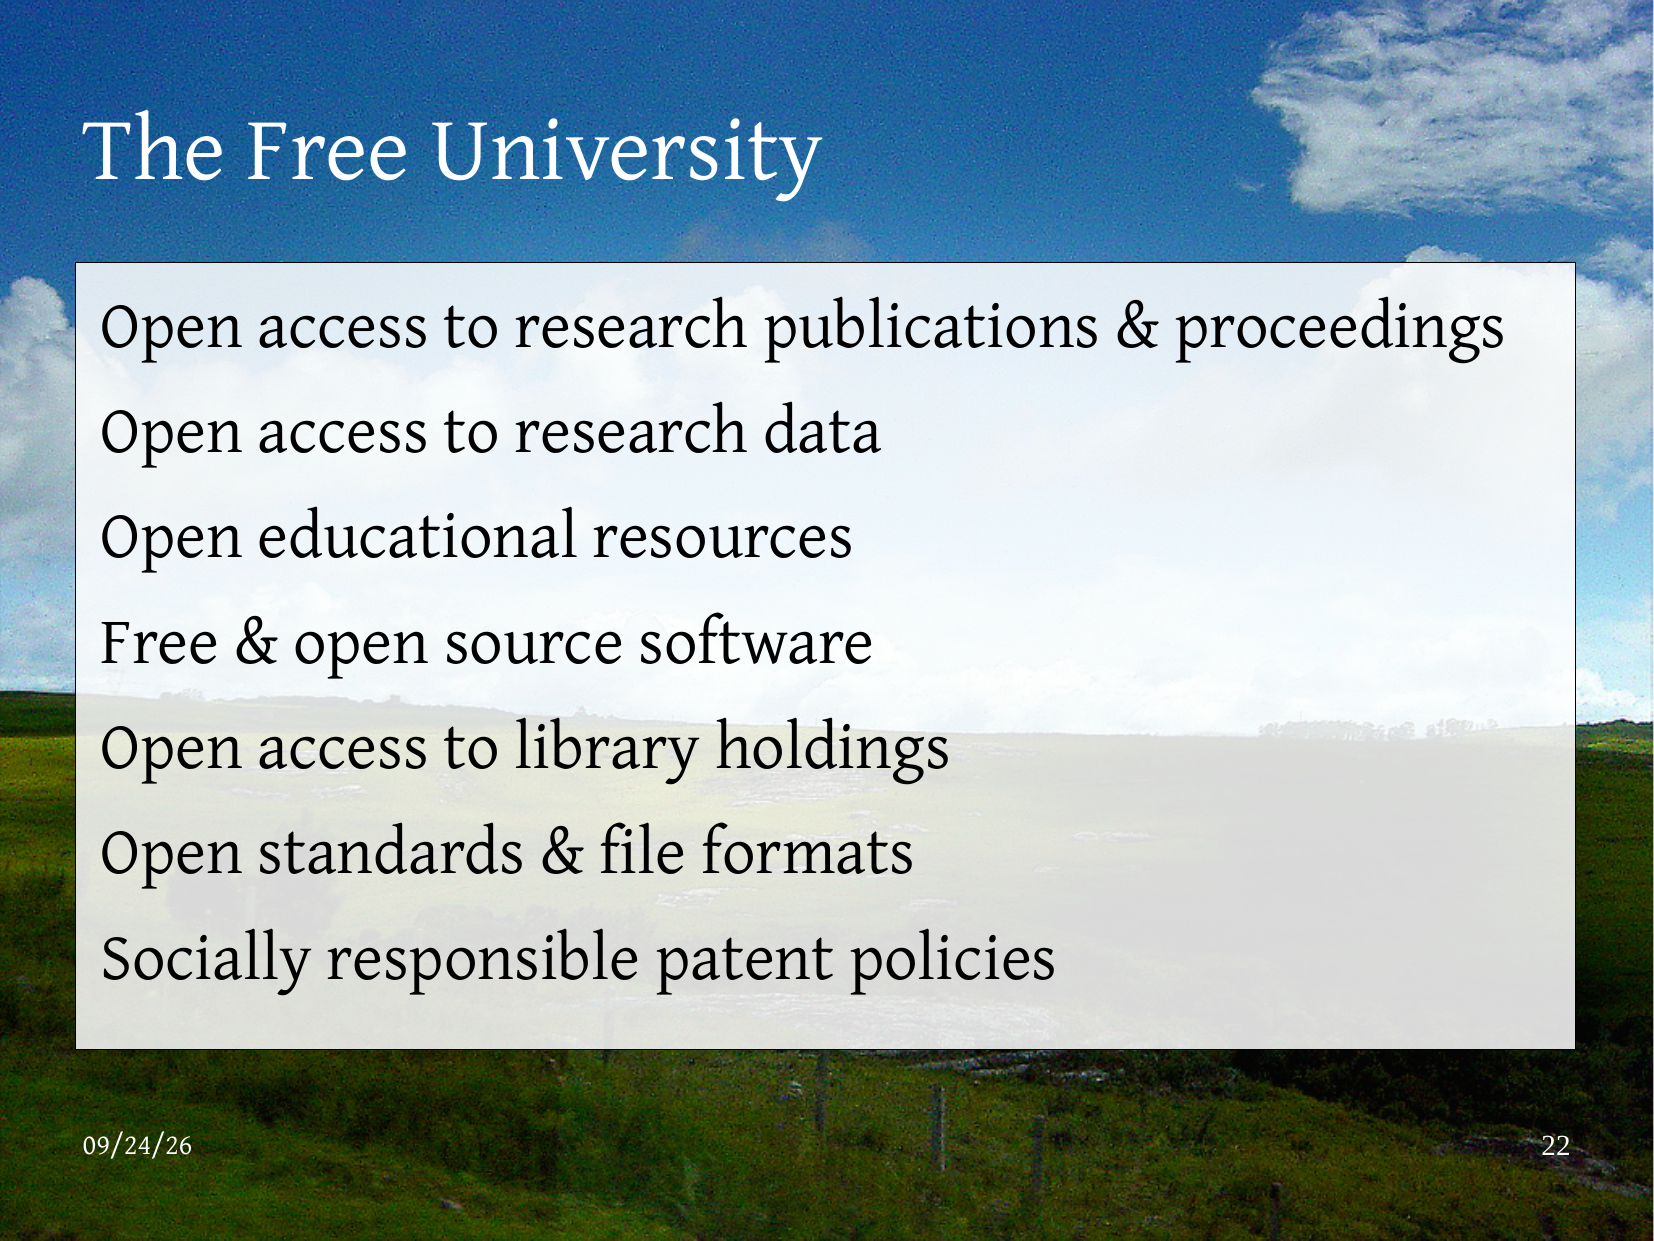

# The Free University
Open access to research publications & proceedings
Open access to research data
Open educational resources
Free & open source software
Open access to library holdings
Open standards & file formats
Socially responsible patent policies
22